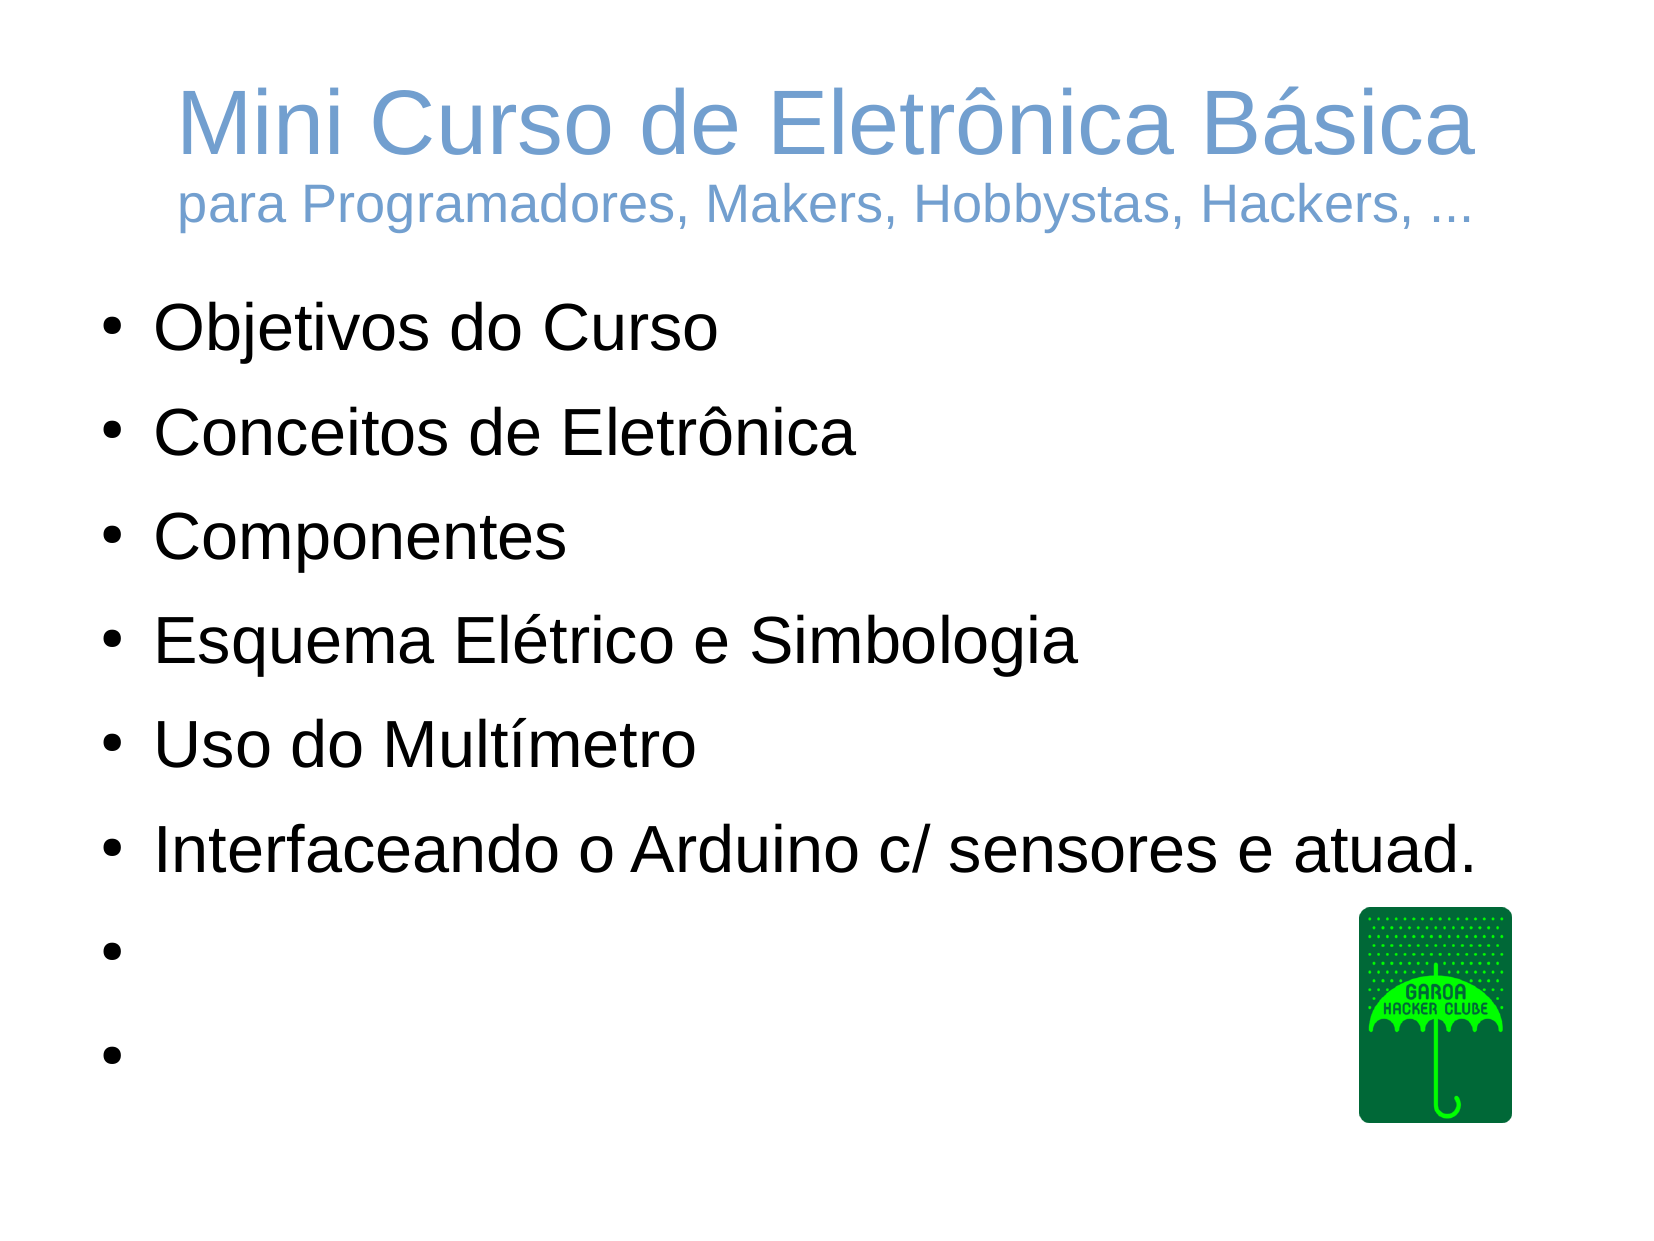

Mini Curso de Eletrônica Básica
para Programadores, Makers, Hobbystas, Hackers, ...
# Objetivos do Curso
Conceitos de Eletrônica
Componentes
Esquema Elétrico e Simbologia
Uso do Multímetro
Interfaceando o Arduino c/ sensores e atuad.